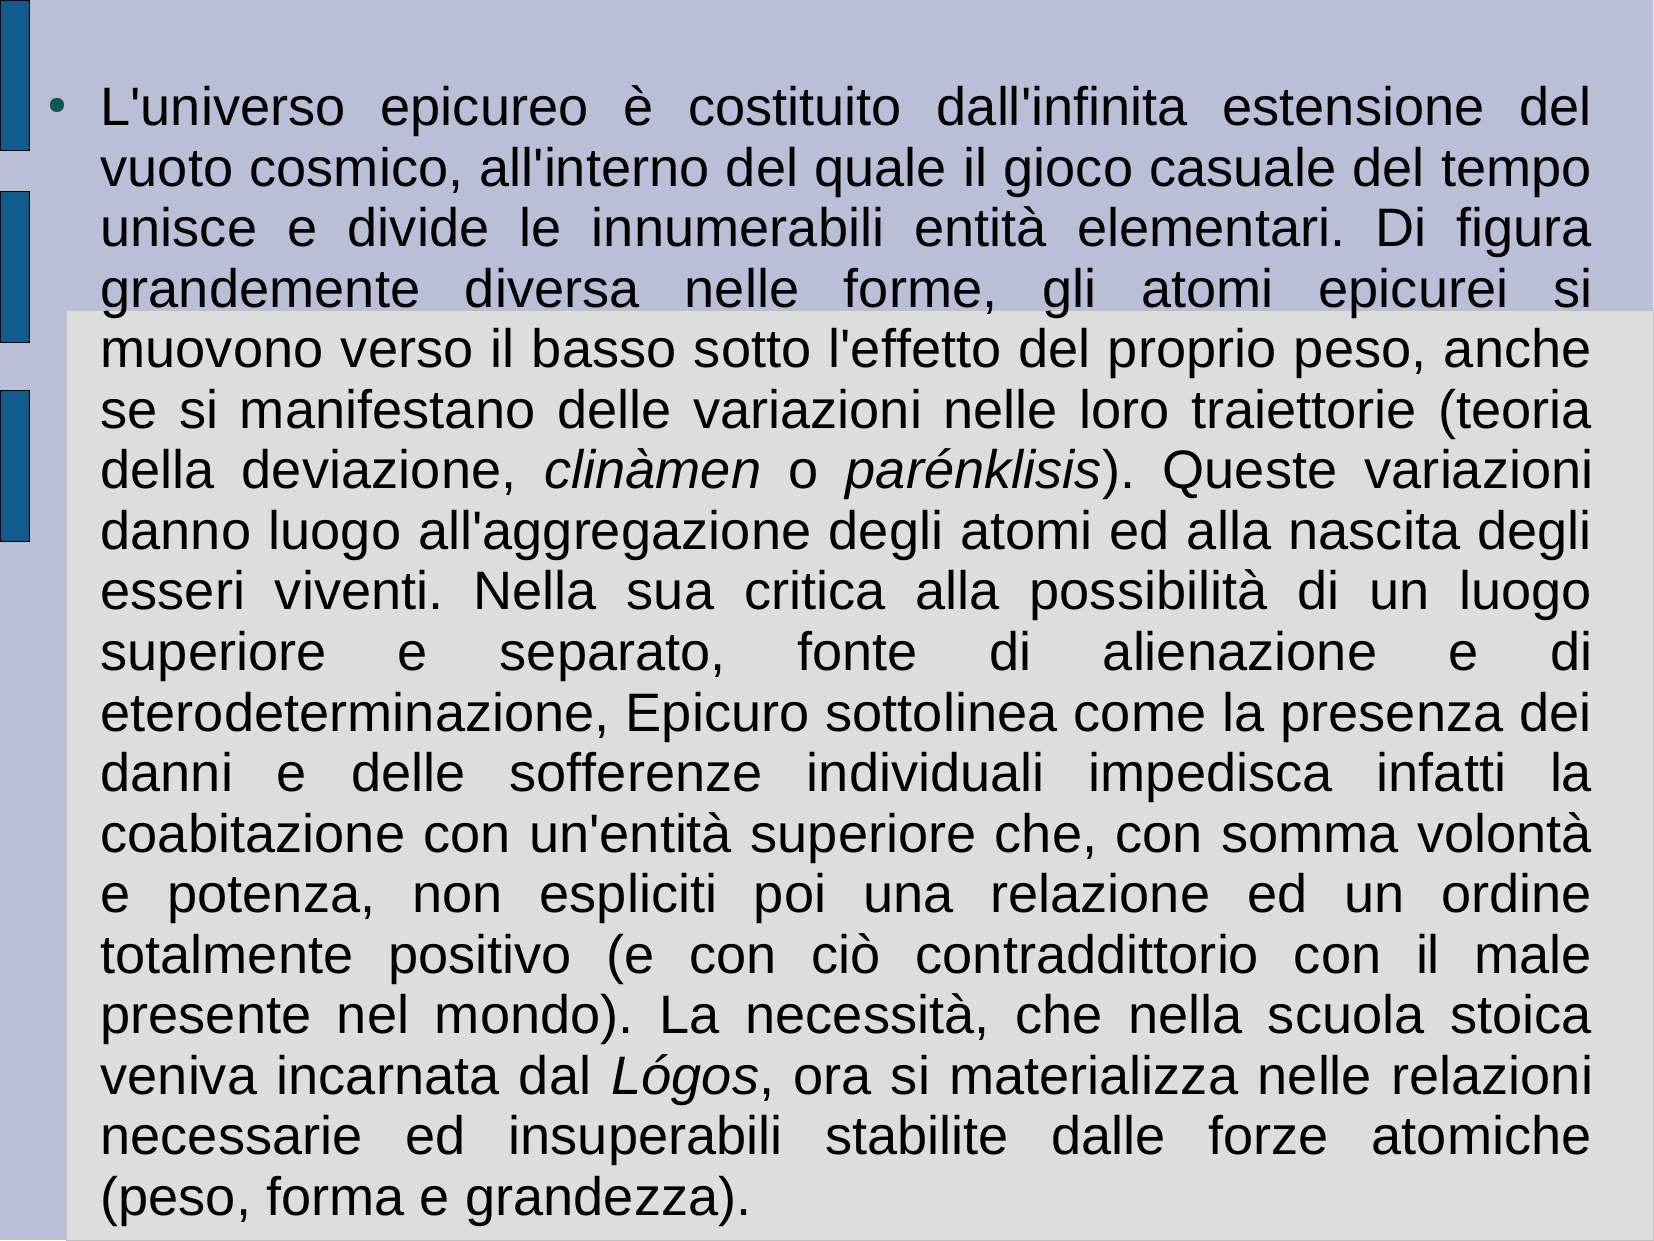

L'universo epicureo è costituito dall'infinita estensione del vuoto cosmico, all'interno del quale il gioco casuale del tempo unisce e divide le innumerabili entità elementari. Di figura grandemente diversa nelle forme, gli atomi epicurei si muovono verso il basso sotto l'effetto del proprio peso, anche se si manifestano delle variazioni nelle loro traiettorie (teoria della deviazione, clinàmen o parénklisis). Queste variazioni danno luogo all'aggregazione degli atomi ed alla nascita degli esseri viventi. Nella sua critica alla possibilità di un luogo superiore e separato, fonte di alienazione e di eterodeterminazione, Epicuro sottolinea come la presenza dei danni e delle sofferenze individuali impedisca infatti la coabitazione con un'entità superiore che, con somma volontà e potenza, non espliciti poi una relazione ed un ordine totalmente positivo (e con ciò contraddittorio con il male presente nel mondo). La necessità, che nella scuola stoica veniva incarnata dal Lógos, ora si materializza nelle relazioni necessarie ed insuperabili stabilite dalle forze atomiche (peso, forma e grandezza).
#